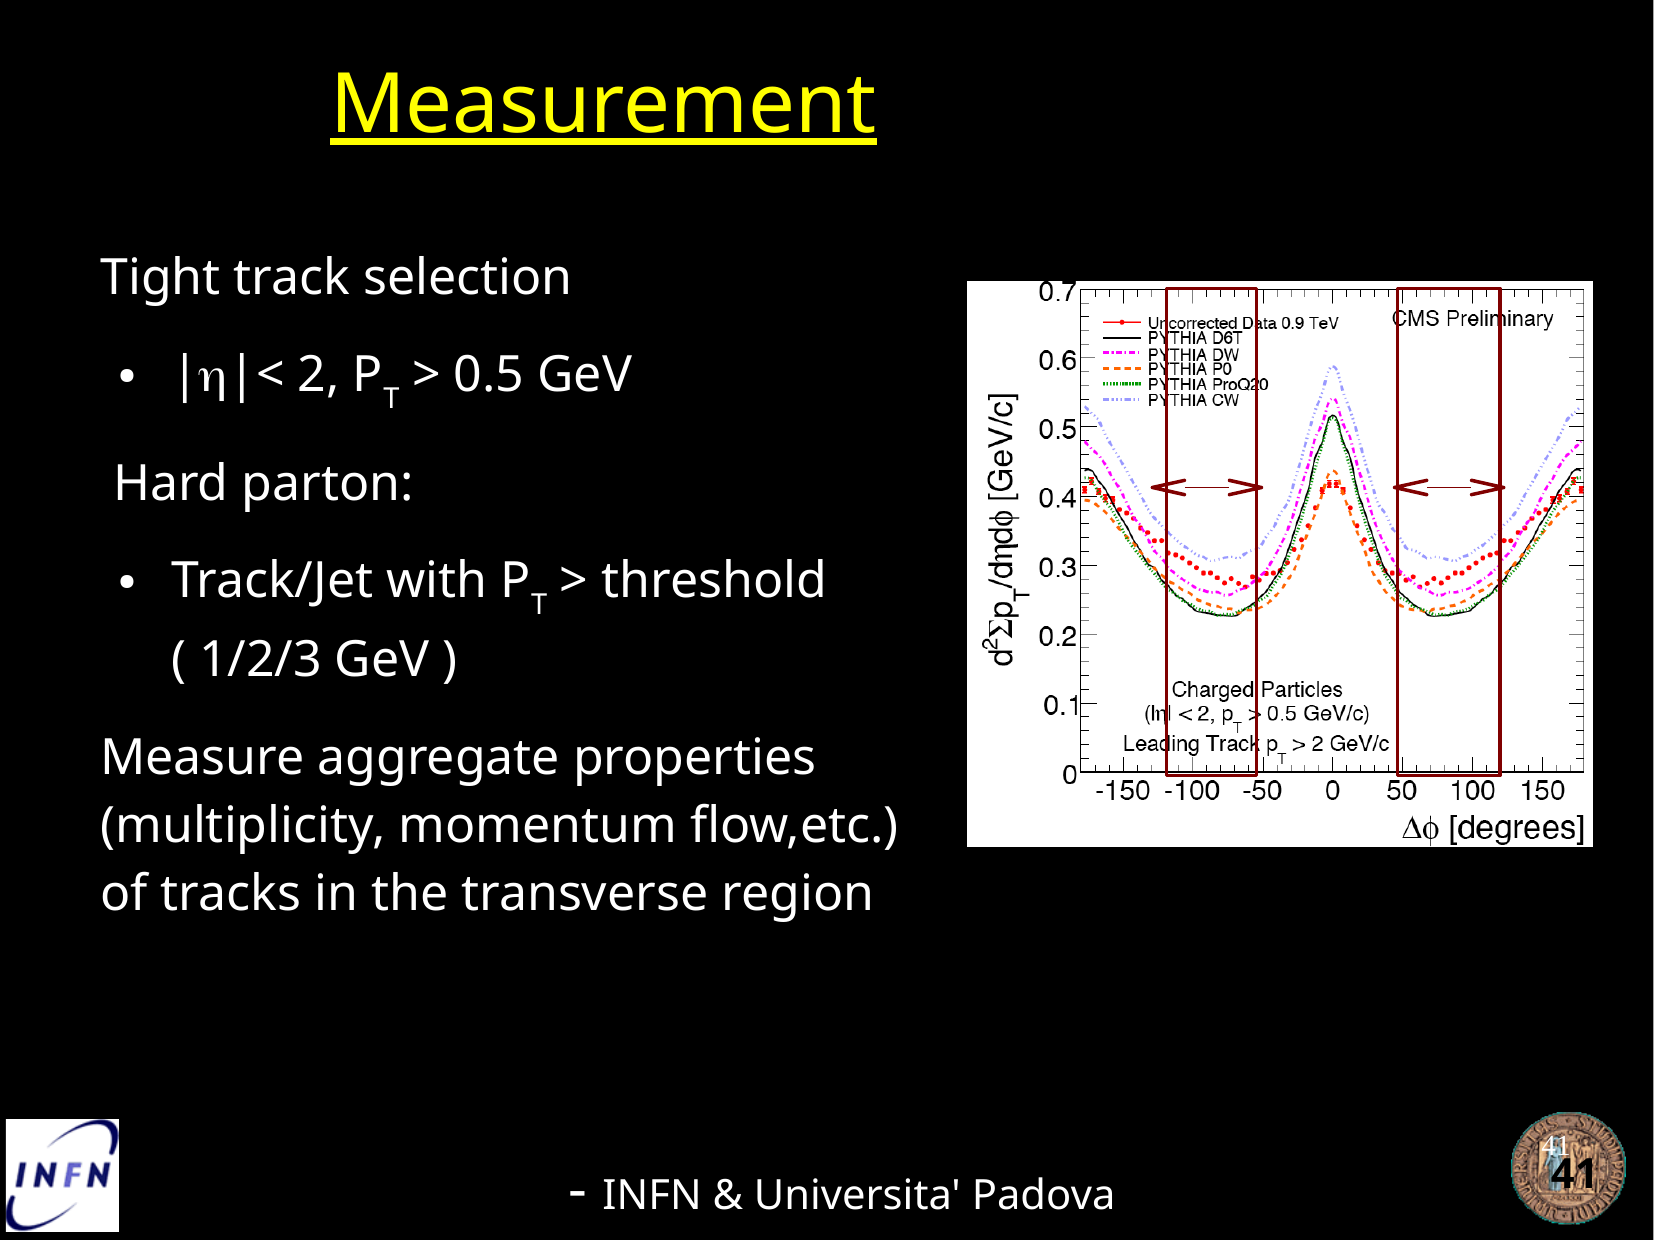

# Measurement
Tight track selection
|h|< 2, PT > 0.5 GeV
 Hard parton:
Track/Jet with PT > threshold ( 1/2/3 GeV )
Measure aggregate properties (multiplicity, momentum flow,etc.) of tracks in the transverse region
41